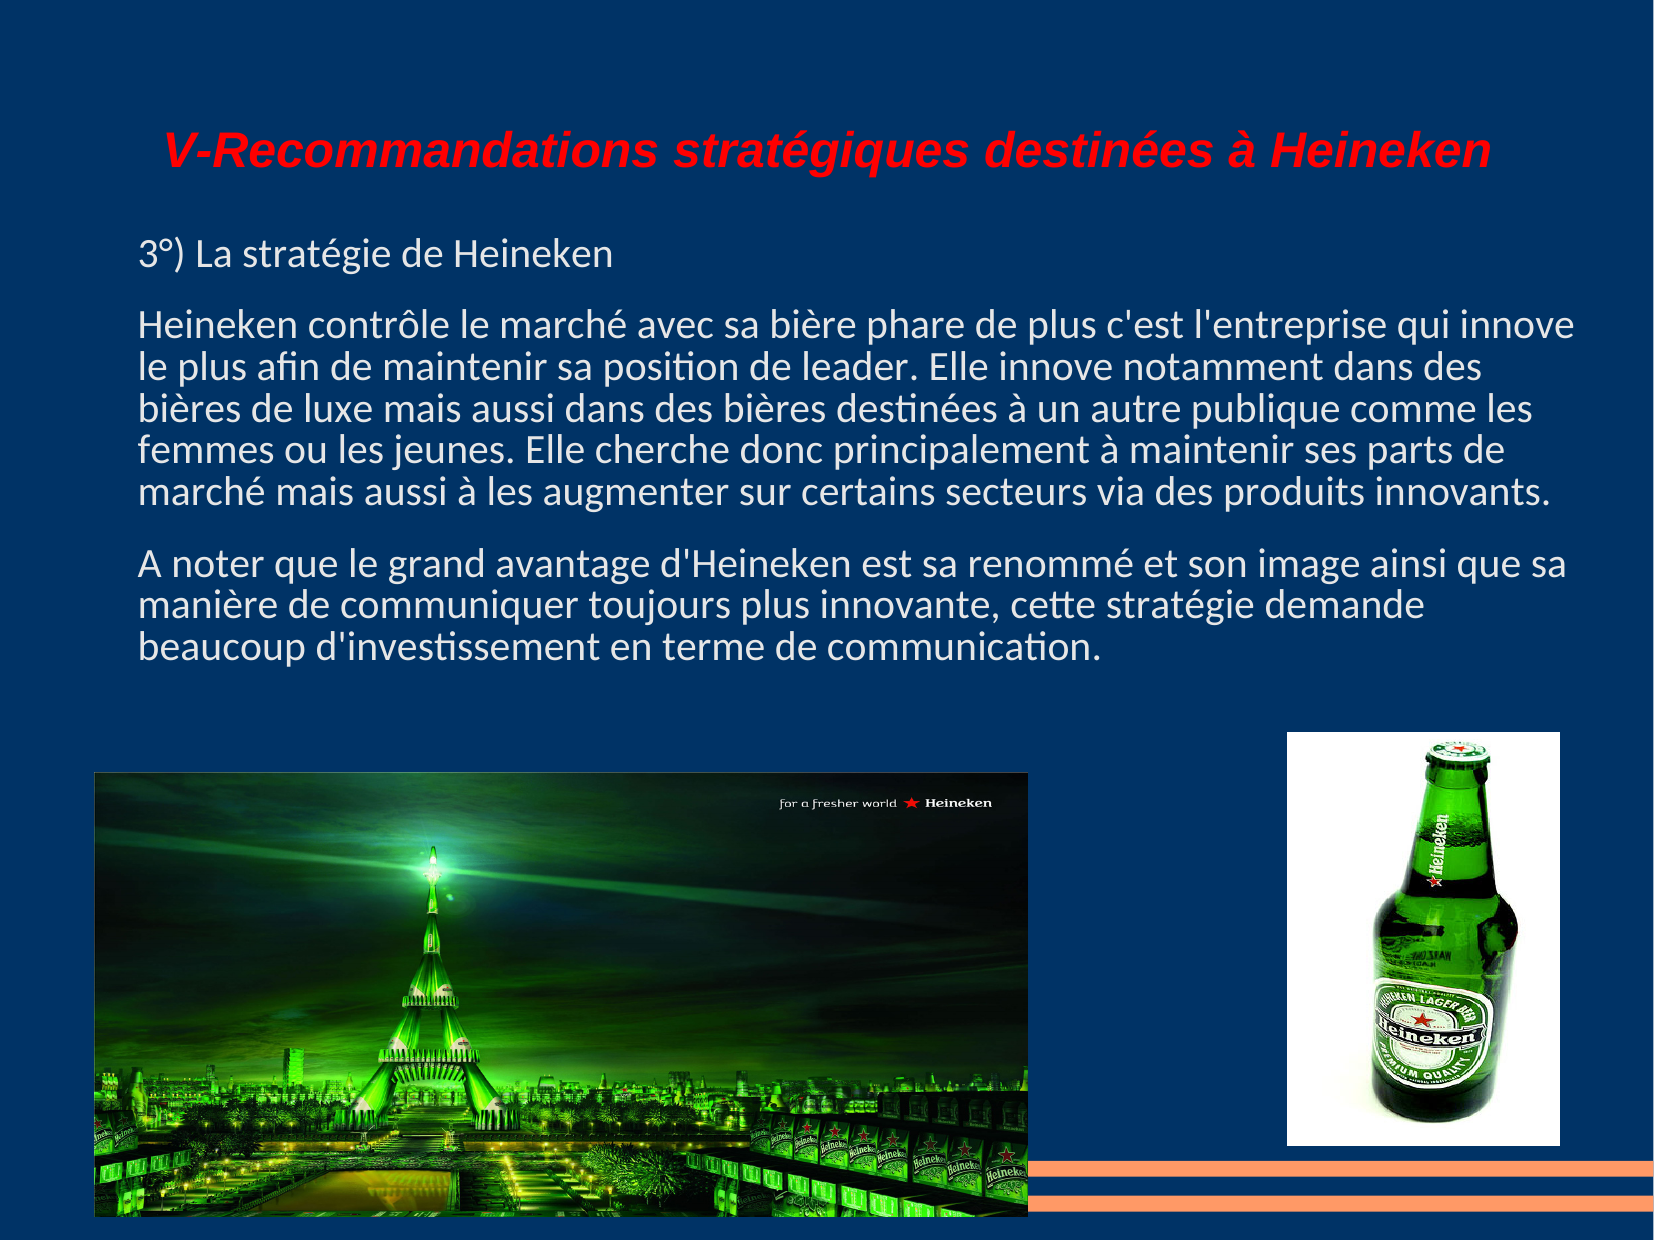

# V-Recommandations stratégiques destinées à Heineken
3°) La stratégie de Heineken
Heineken contrôle le marché avec sa bière phare de plus c'est l'entreprise qui innove le plus afin de maintenir sa position de leader. Elle innove notamment dans des bières de luxe mais aussi dans des bières destinées à un autre publique comme les femmes ou les jeunes. Elle cherche donc principalement à maintenir ses parts de marché mais aussi à les augmenter sur certains secteurs via des produits innovants.
A noter que le grand avantage d'Heineken est sa renommé et son image ainsi que sa manière de communiquer toujours plus innovante, cette stratégie demande beaucoup d'investissement en terme de communication.